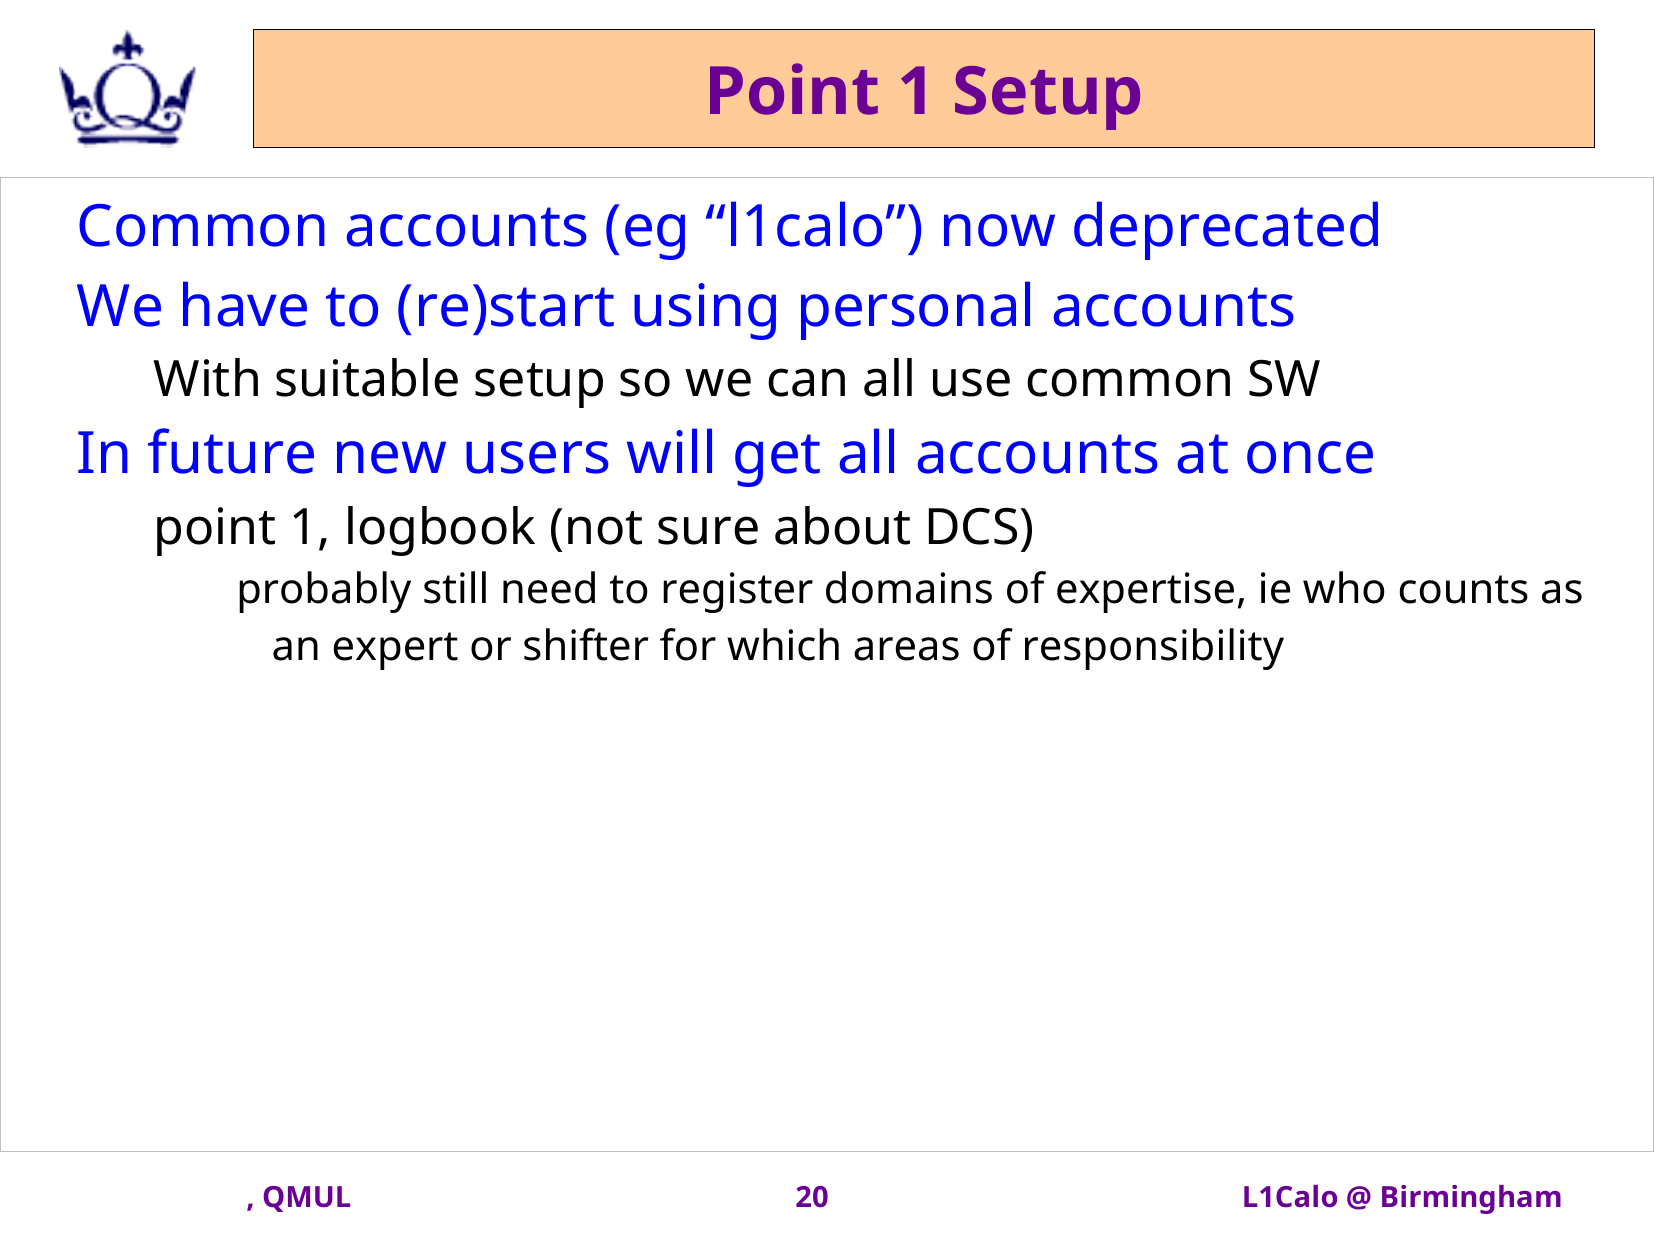

# Point 1 Setup
Common accounts (eg “l1calo”) now deprecated
We have to (re)start using personal accounts
With suitable setup so we can all use common SW
In future new users will get all accounts at once
point 1, logbook (not sure about DCS)
probably still need to register domains of expertise, ie who counts as an expert or shifter for which areas of responsibility